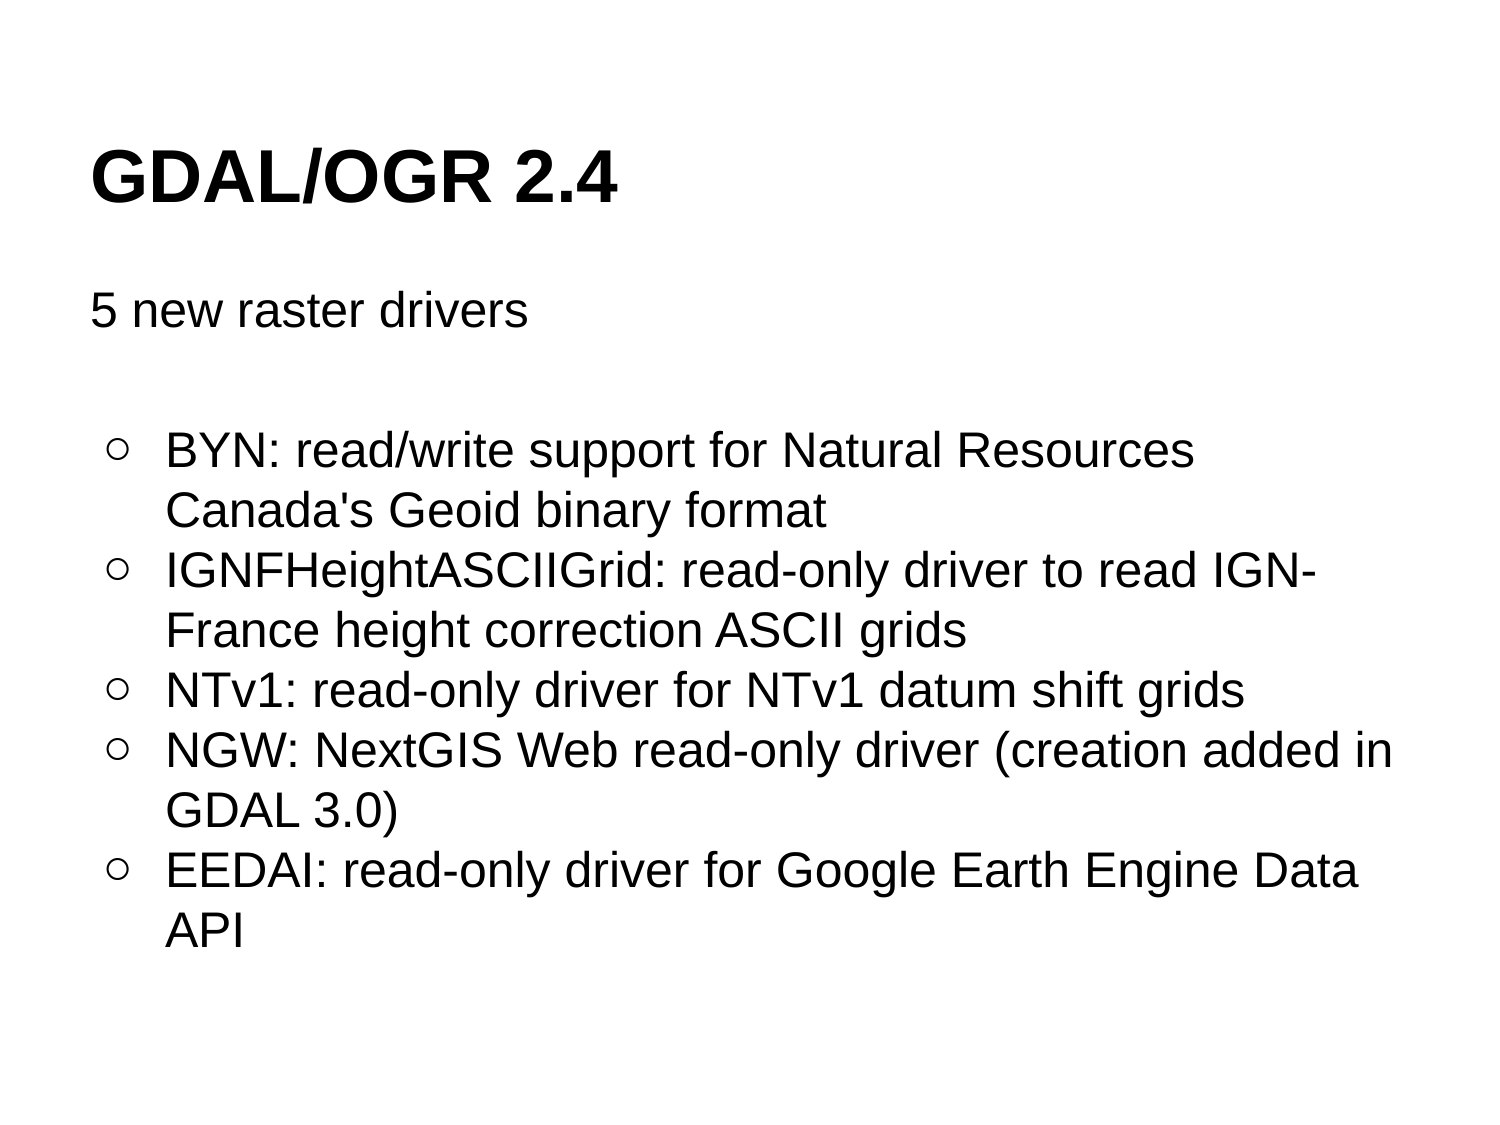

# GDAL/OGR 2.4
5 new raster drivers
BYN: read/write support for Natural Resources Canada's Geoid binary format
IGNFHeightASCIIGrid: read-only driver to read IGN-France height correction ASCII grids
NTv1: read-only driver for NTv1 datum shift grids
NGW: NextGIS Web read-only driver (creation added in GDAL 3.0)
EEDAI: read-only driver for Google Earth Engine Data API